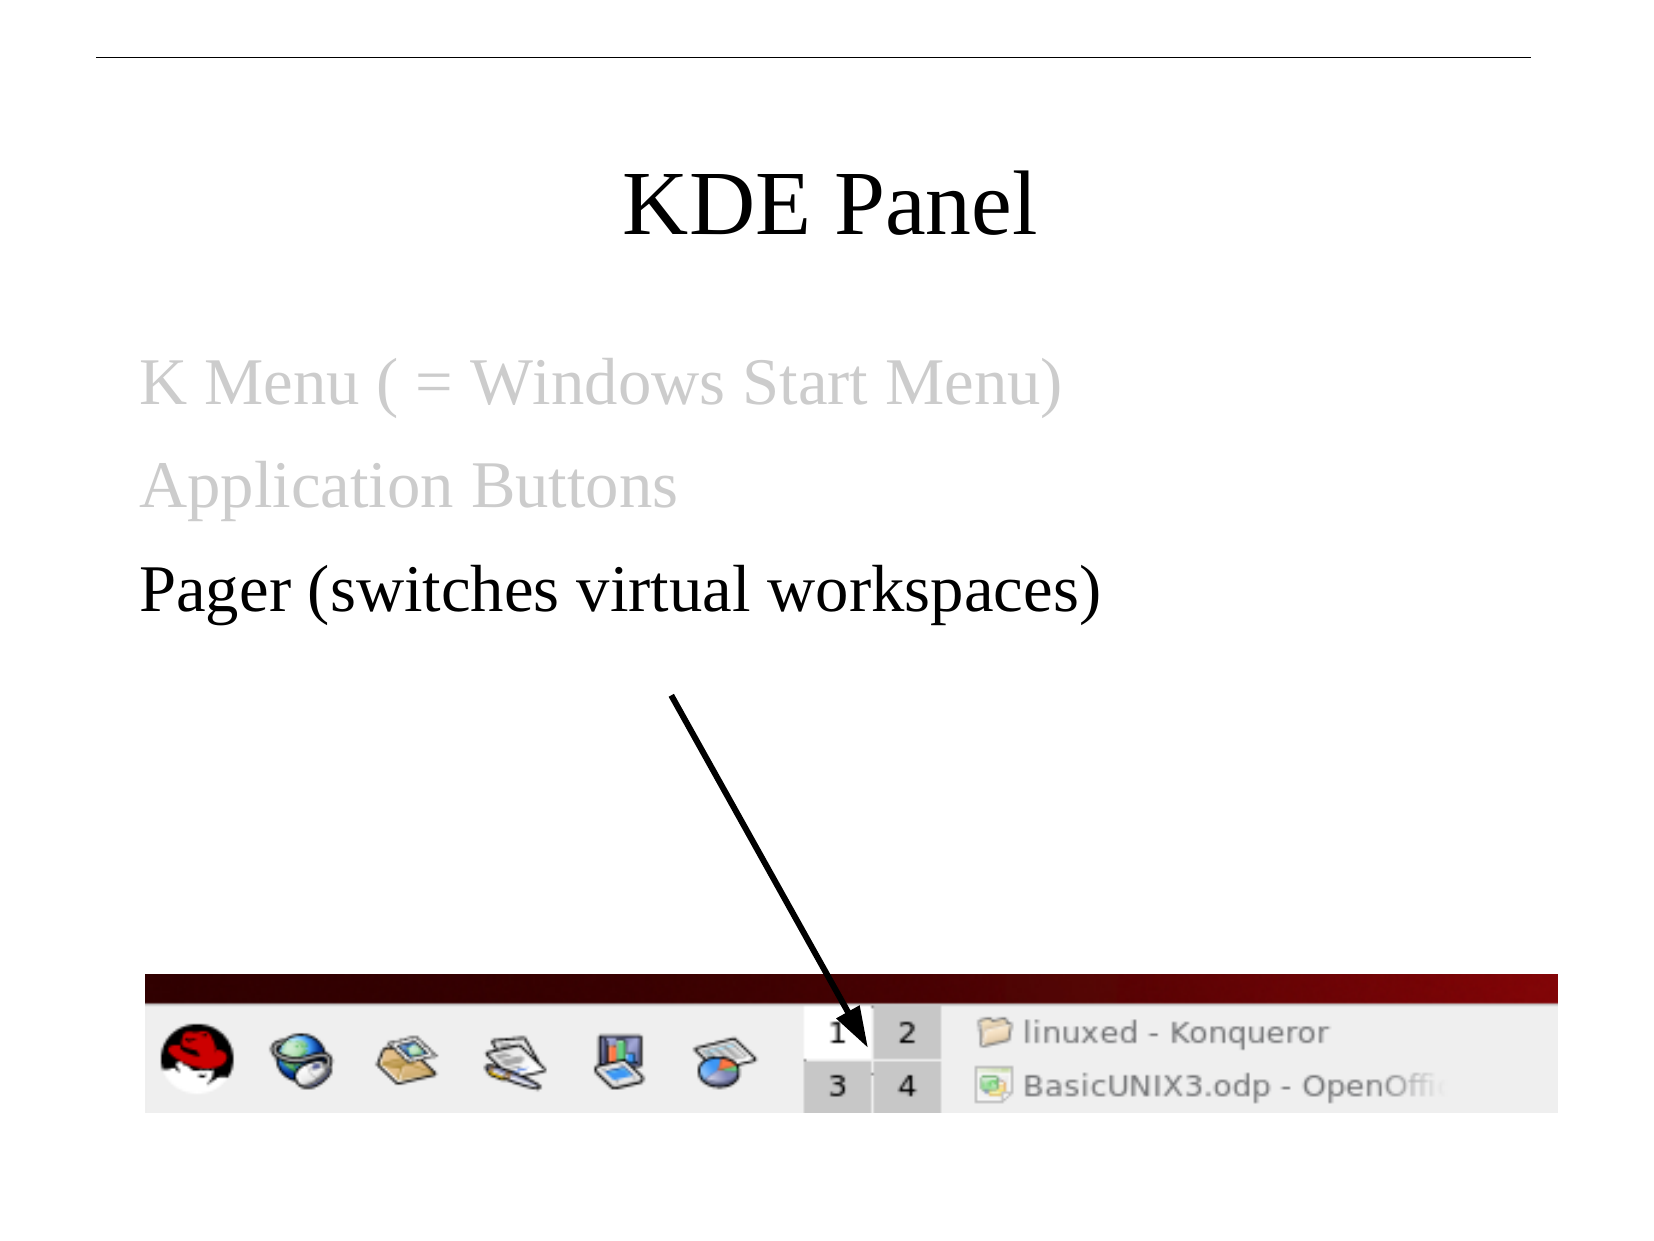

# KDE Panel
K Menu ( = Windows Start Menu)
Application Buttons
Pager (switches virtual workspaces)